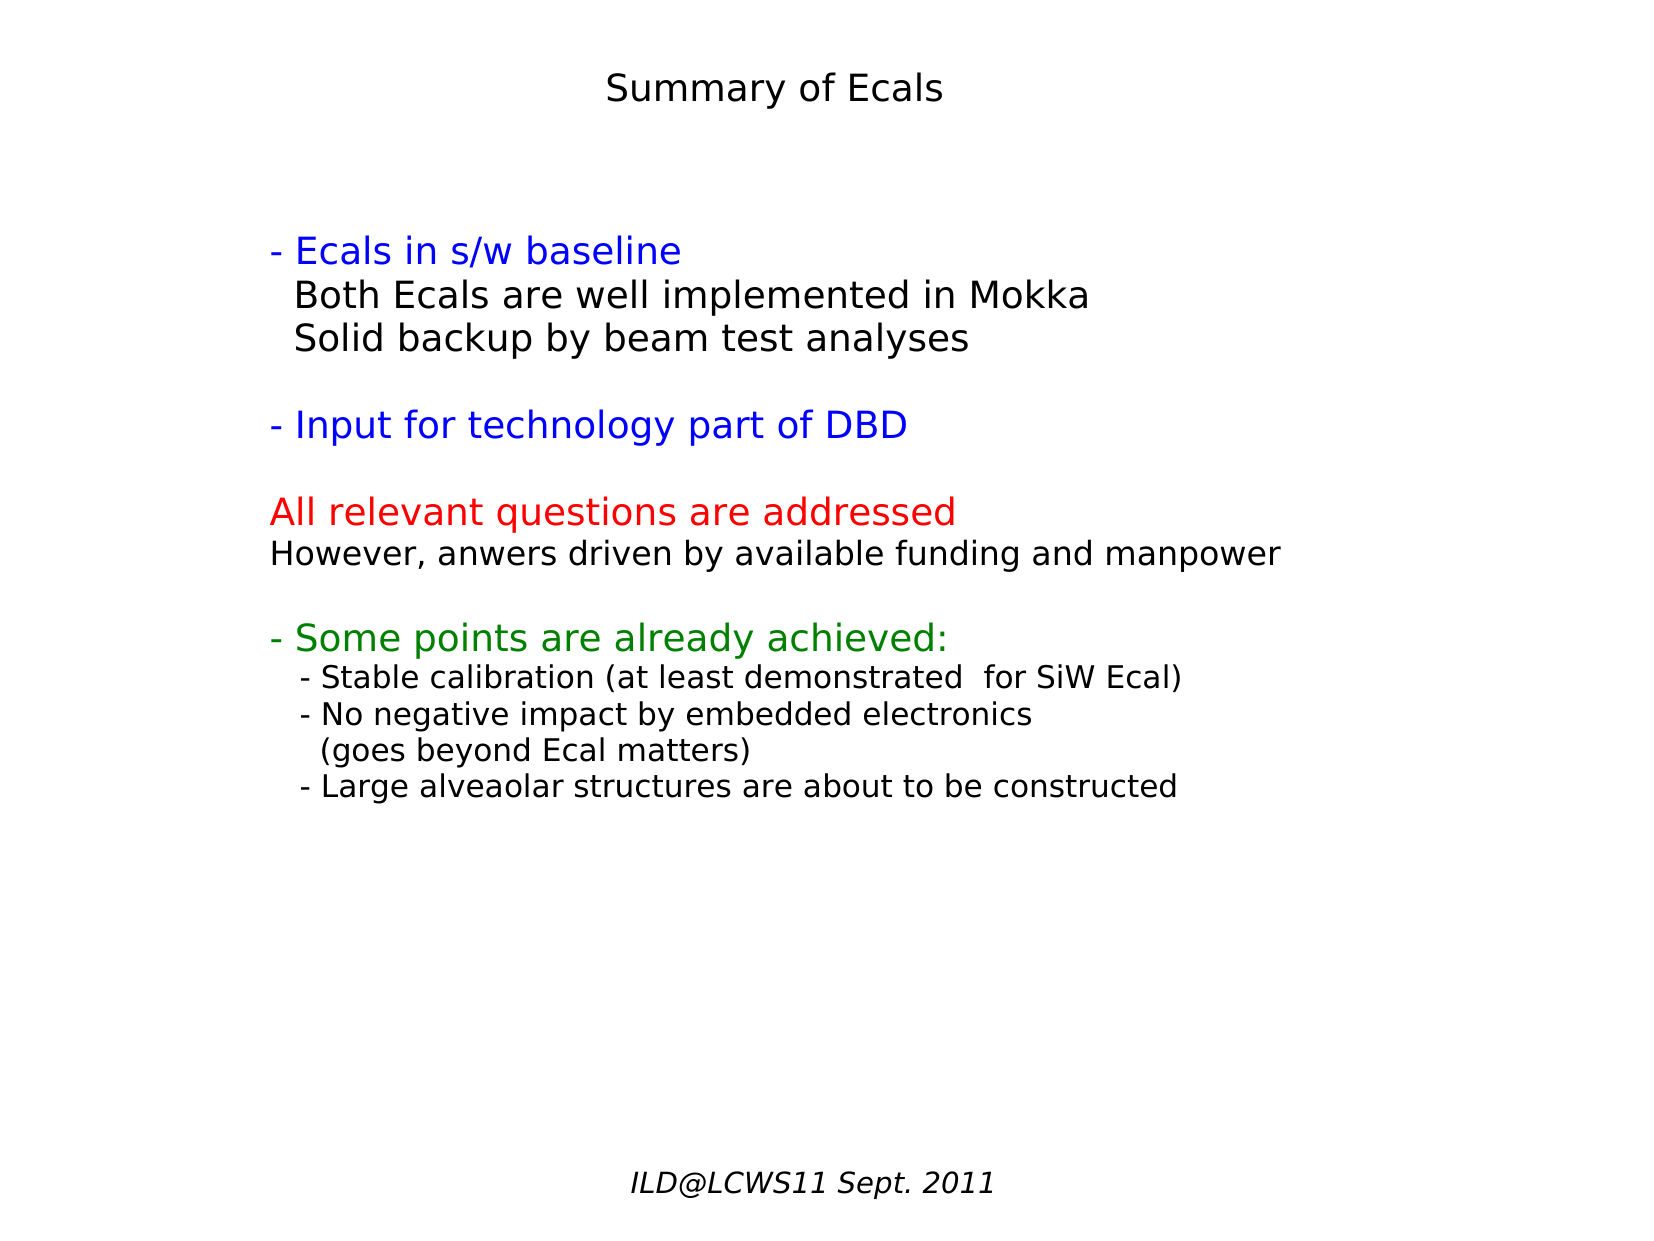

Summary of Ecals
- Ecals in s/w baseline
 Both Ecals are well implemented in Mokka
 Solid backup by beam test analyses
- Input for technology part of DBD
All relevant questions are addressed
However, anwers driven by available funding and manpower
- Some points are already achieved:
 - Stable calibration (at least demonstrated for SiW Ecal)
 - No negative impact by embedded electronics
 (goes beyond Ecal matters)
 - Large alveaolar structures are about to be constructed